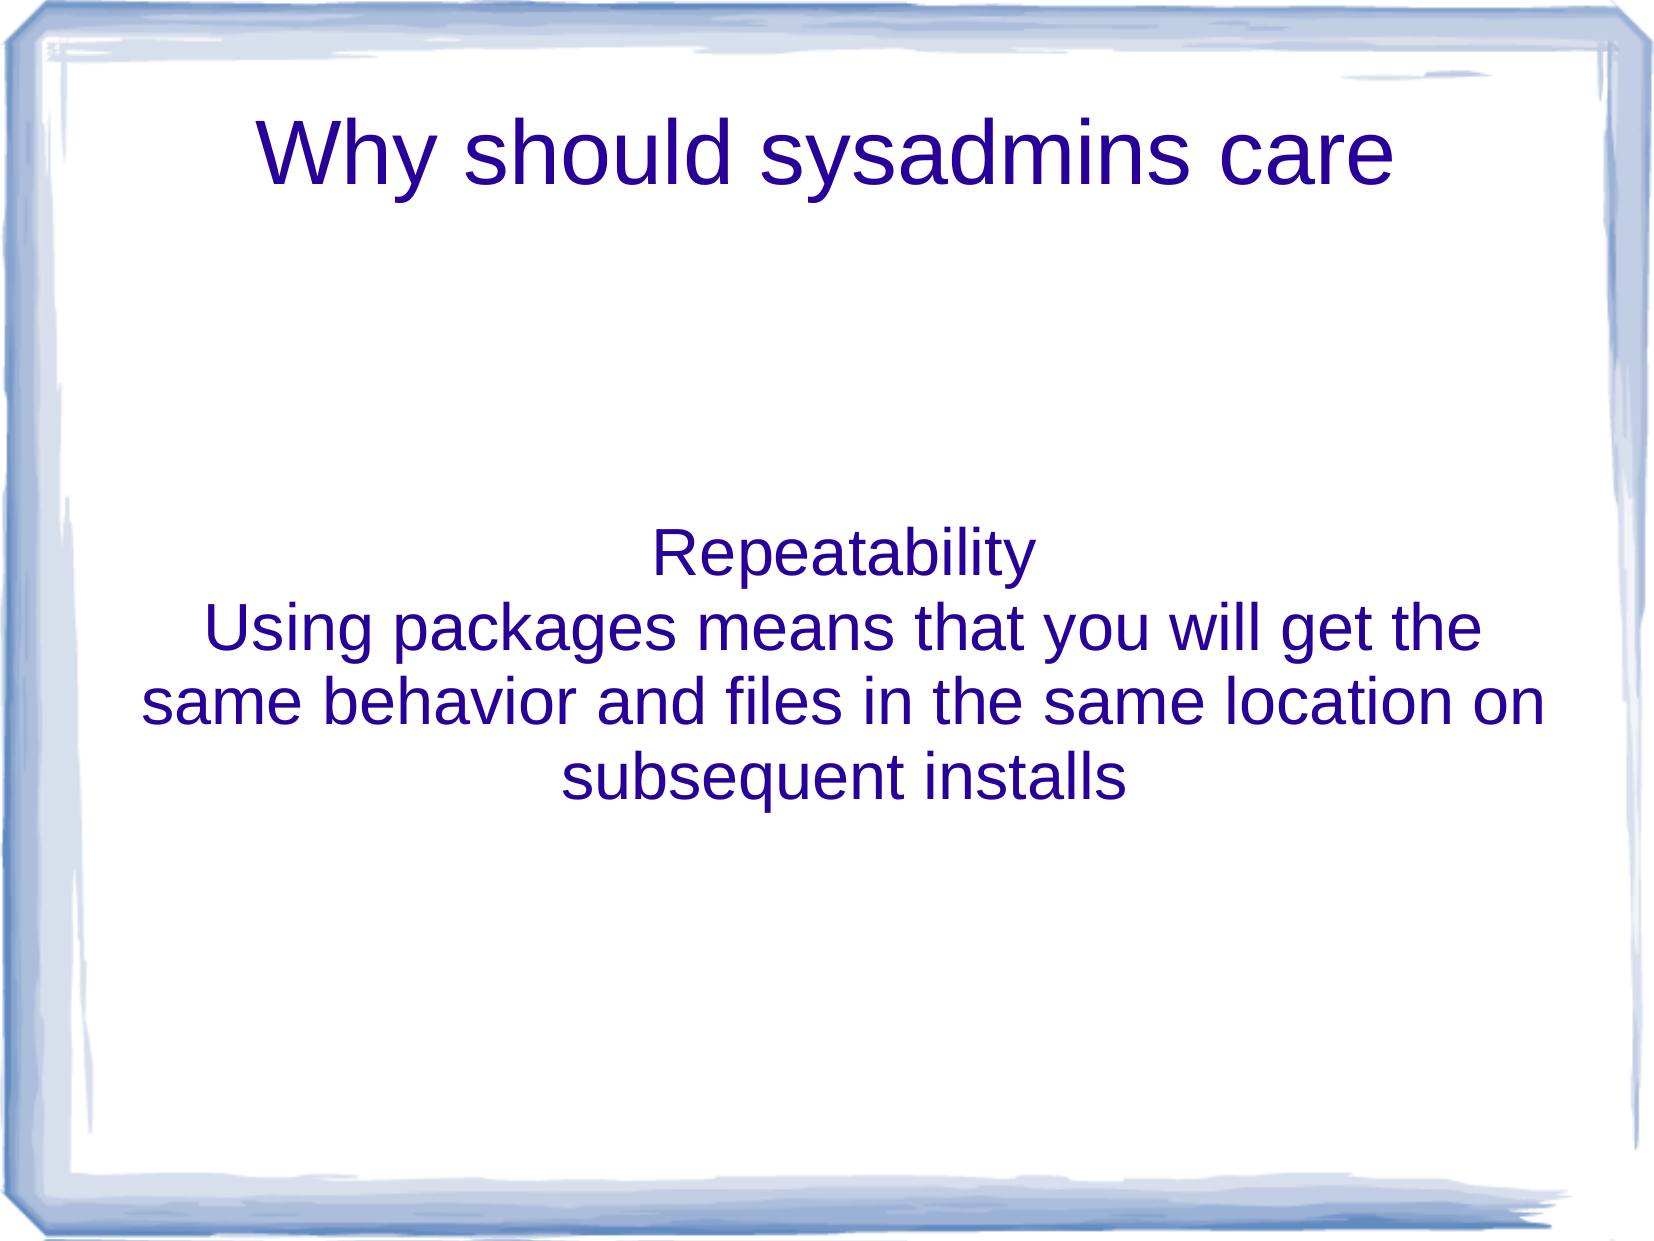

# Why should sysadmins care
Repeatability
Using packages means that you will get the same behavior and files in the same location on subsequent installs